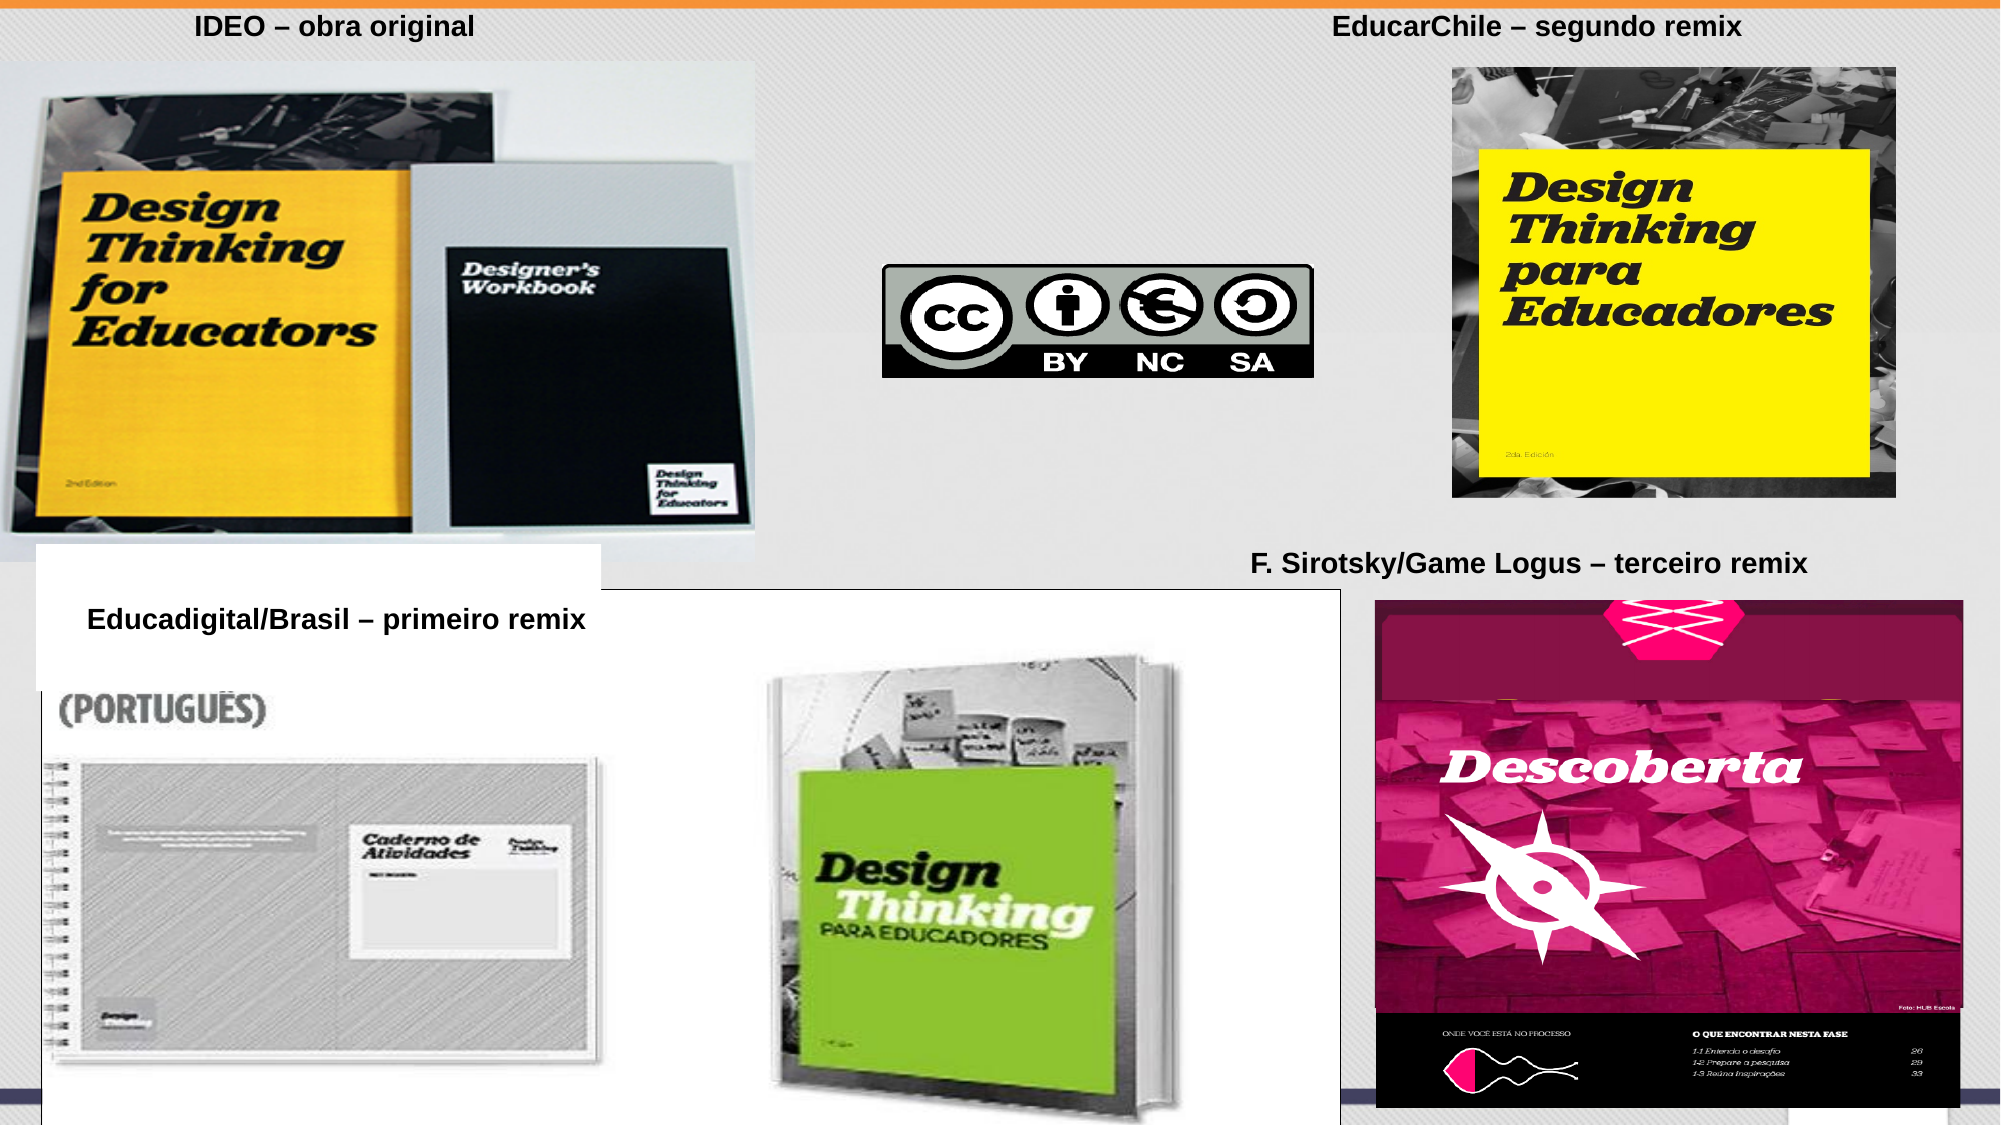

IDEO – obra original
EducarChile – segundo remix
F. Sirotsky/Game Logus – terceiro remix
Educadigital/Brasil – primeiro remix